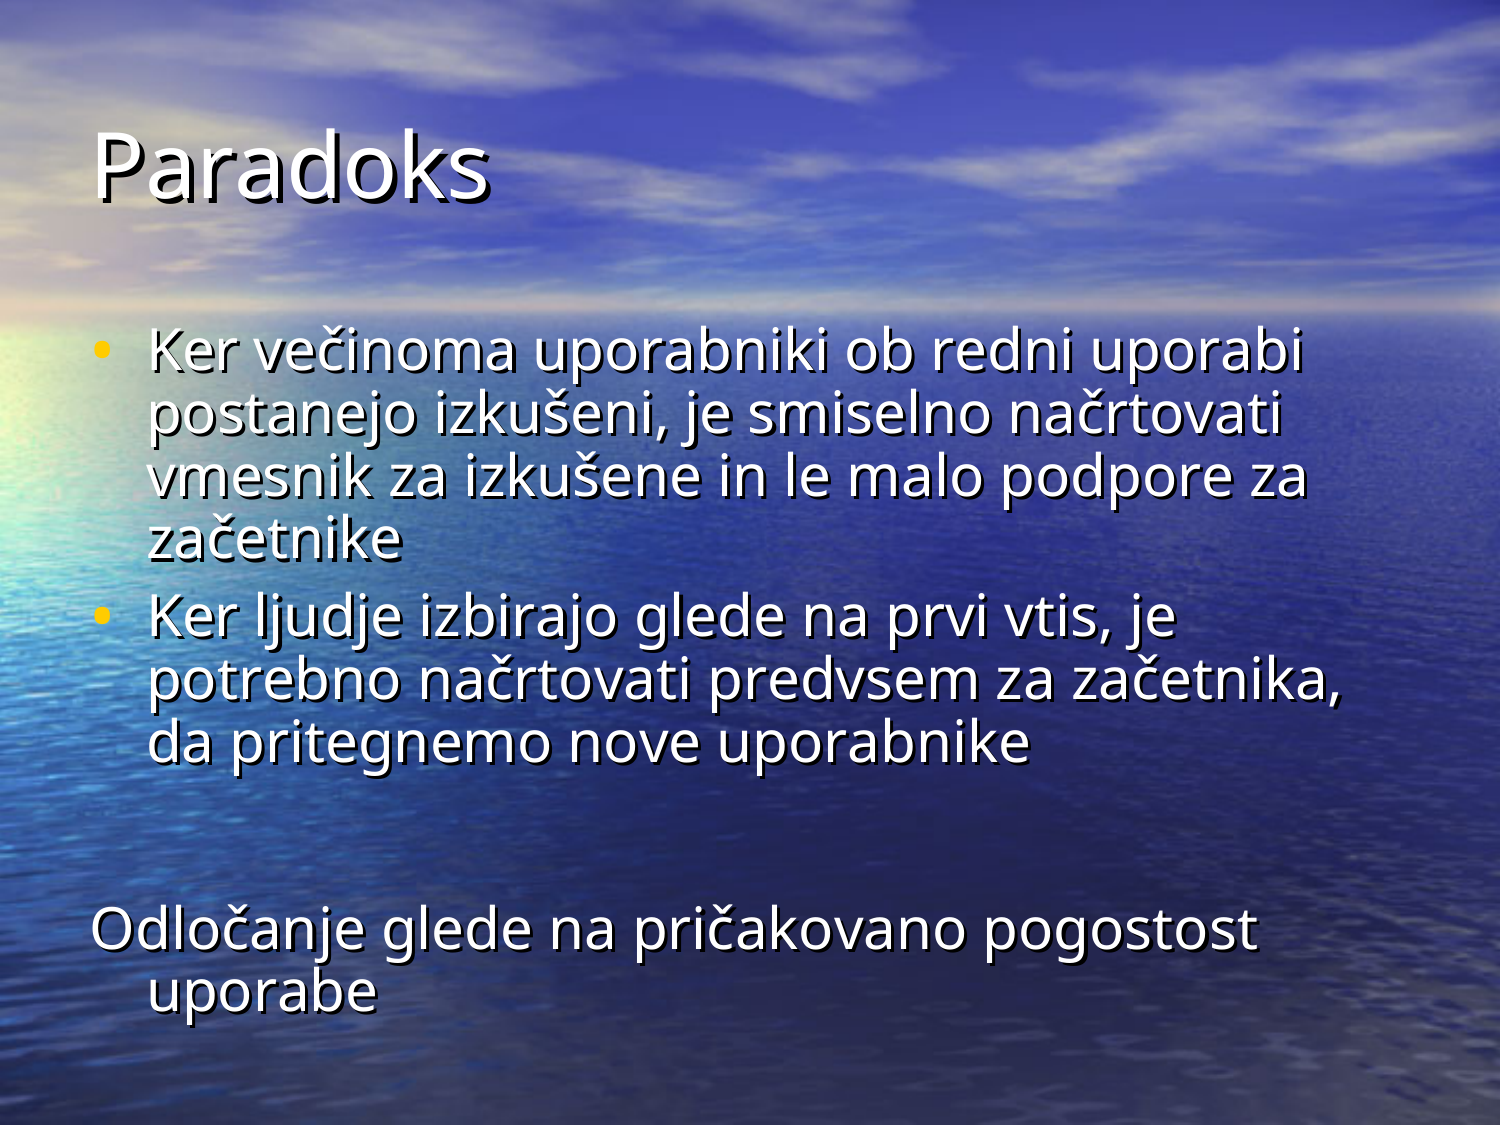

# Paradoks
Ker večinoma uporabniki ob redni uporabi postanejo izkušeni, je smiselno načrtovati vmesnik za izkušene in le malo podpore za začetnike
Ker ljudje izbirajo glede na prvi vtis, je potrebno načrtovati predvsem za začetnika, da pritegnemo nove uporabnike
Odločanje glede na pričakovano pogostost uporabe